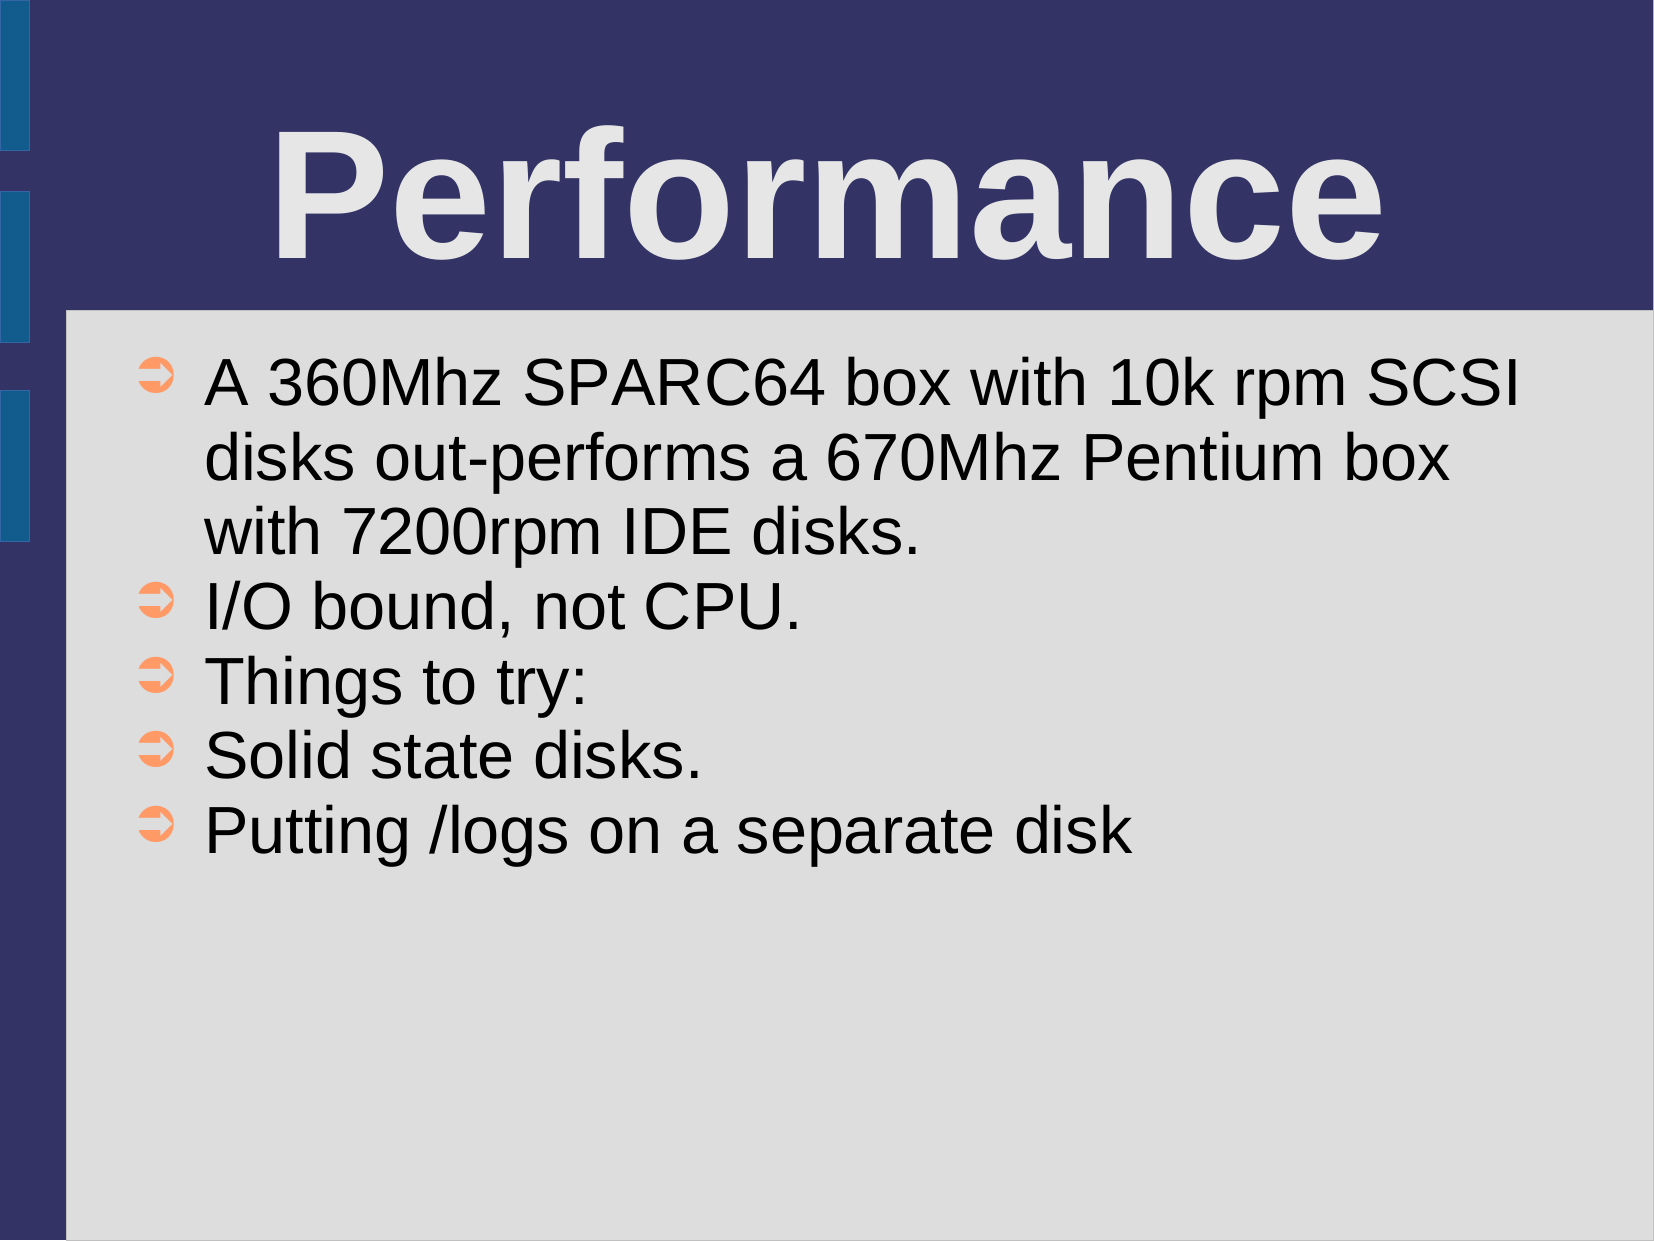

# Performance
A 360Mhz SPARC64 box with 10k rpm SCSI disks out-performs a 670Mhz Pentium box with 7200rpm IDE disks.
I/O bound, not CPU.
Things to try:
Solid state disks.
Putting /logs on a separate disk